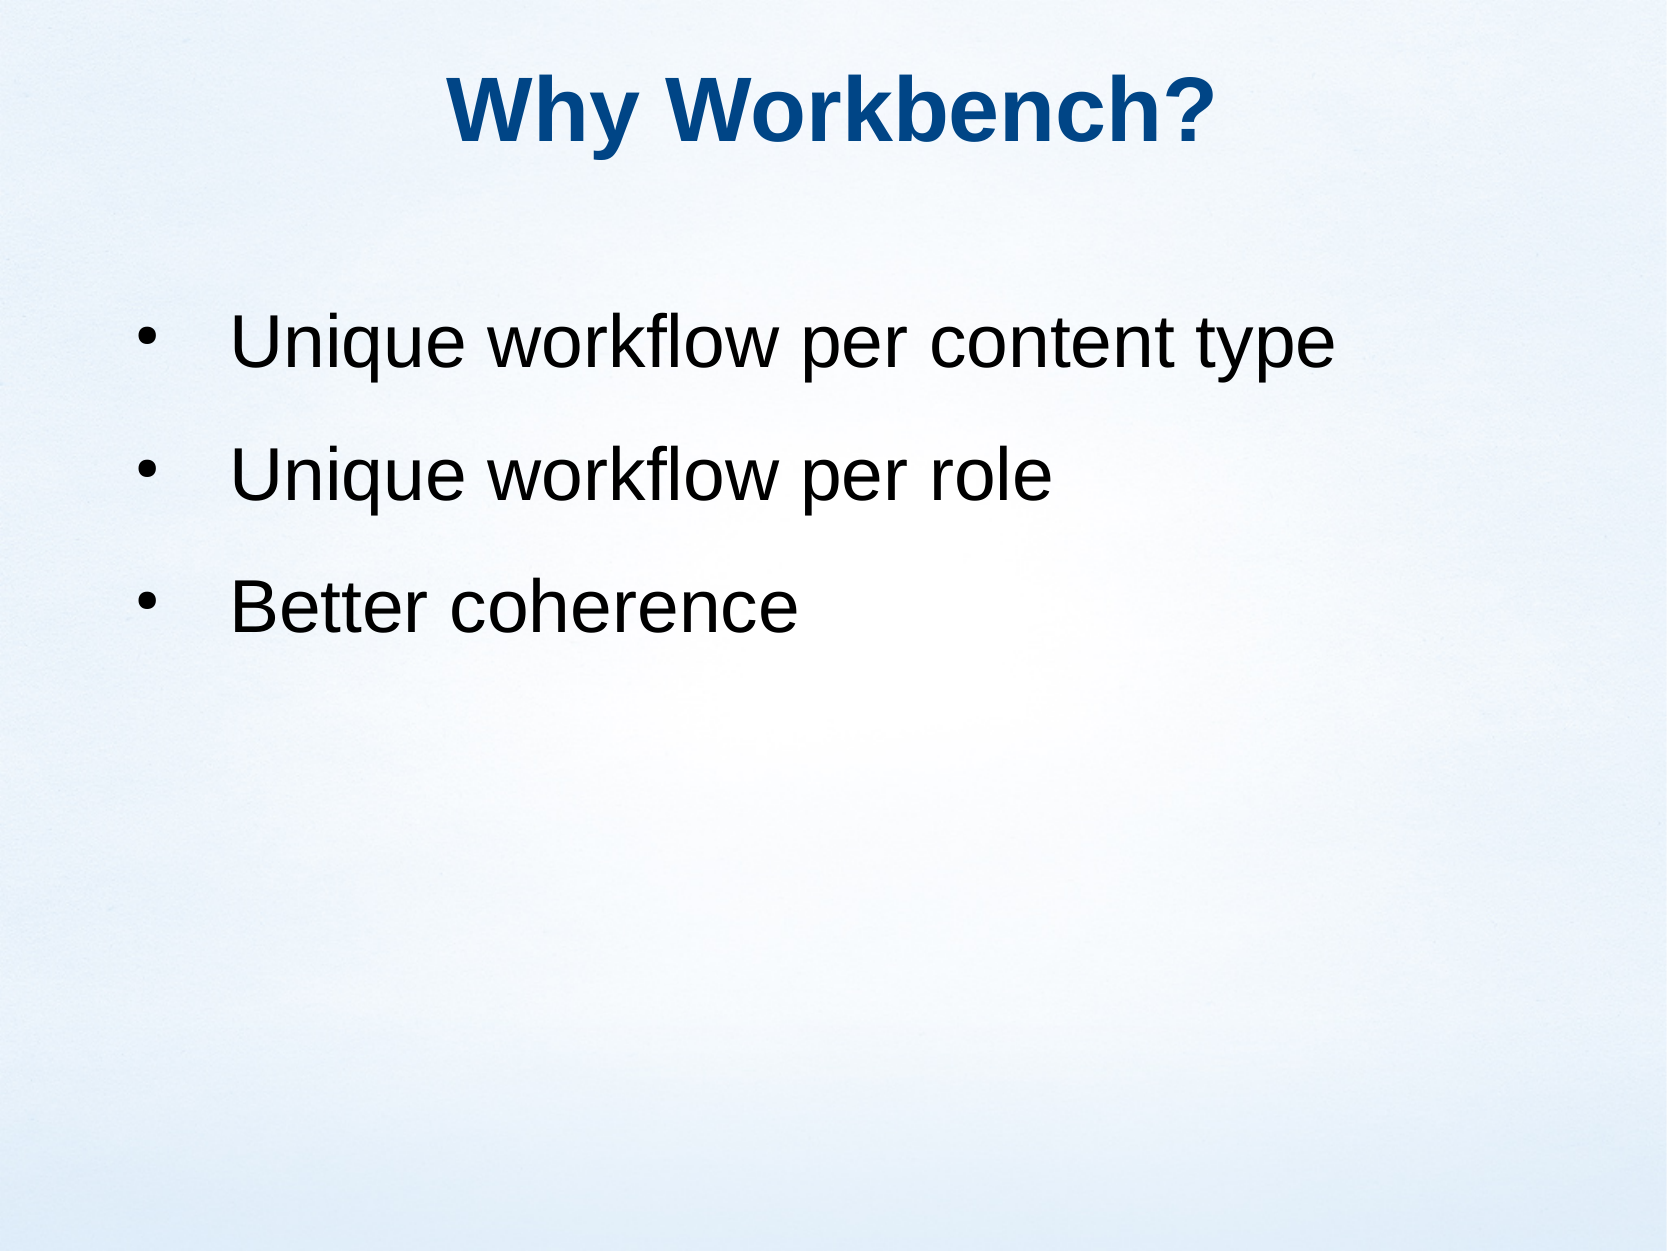

# Why Workbench?
Unique workflow per content type
Unique workflow per role
Better coherence